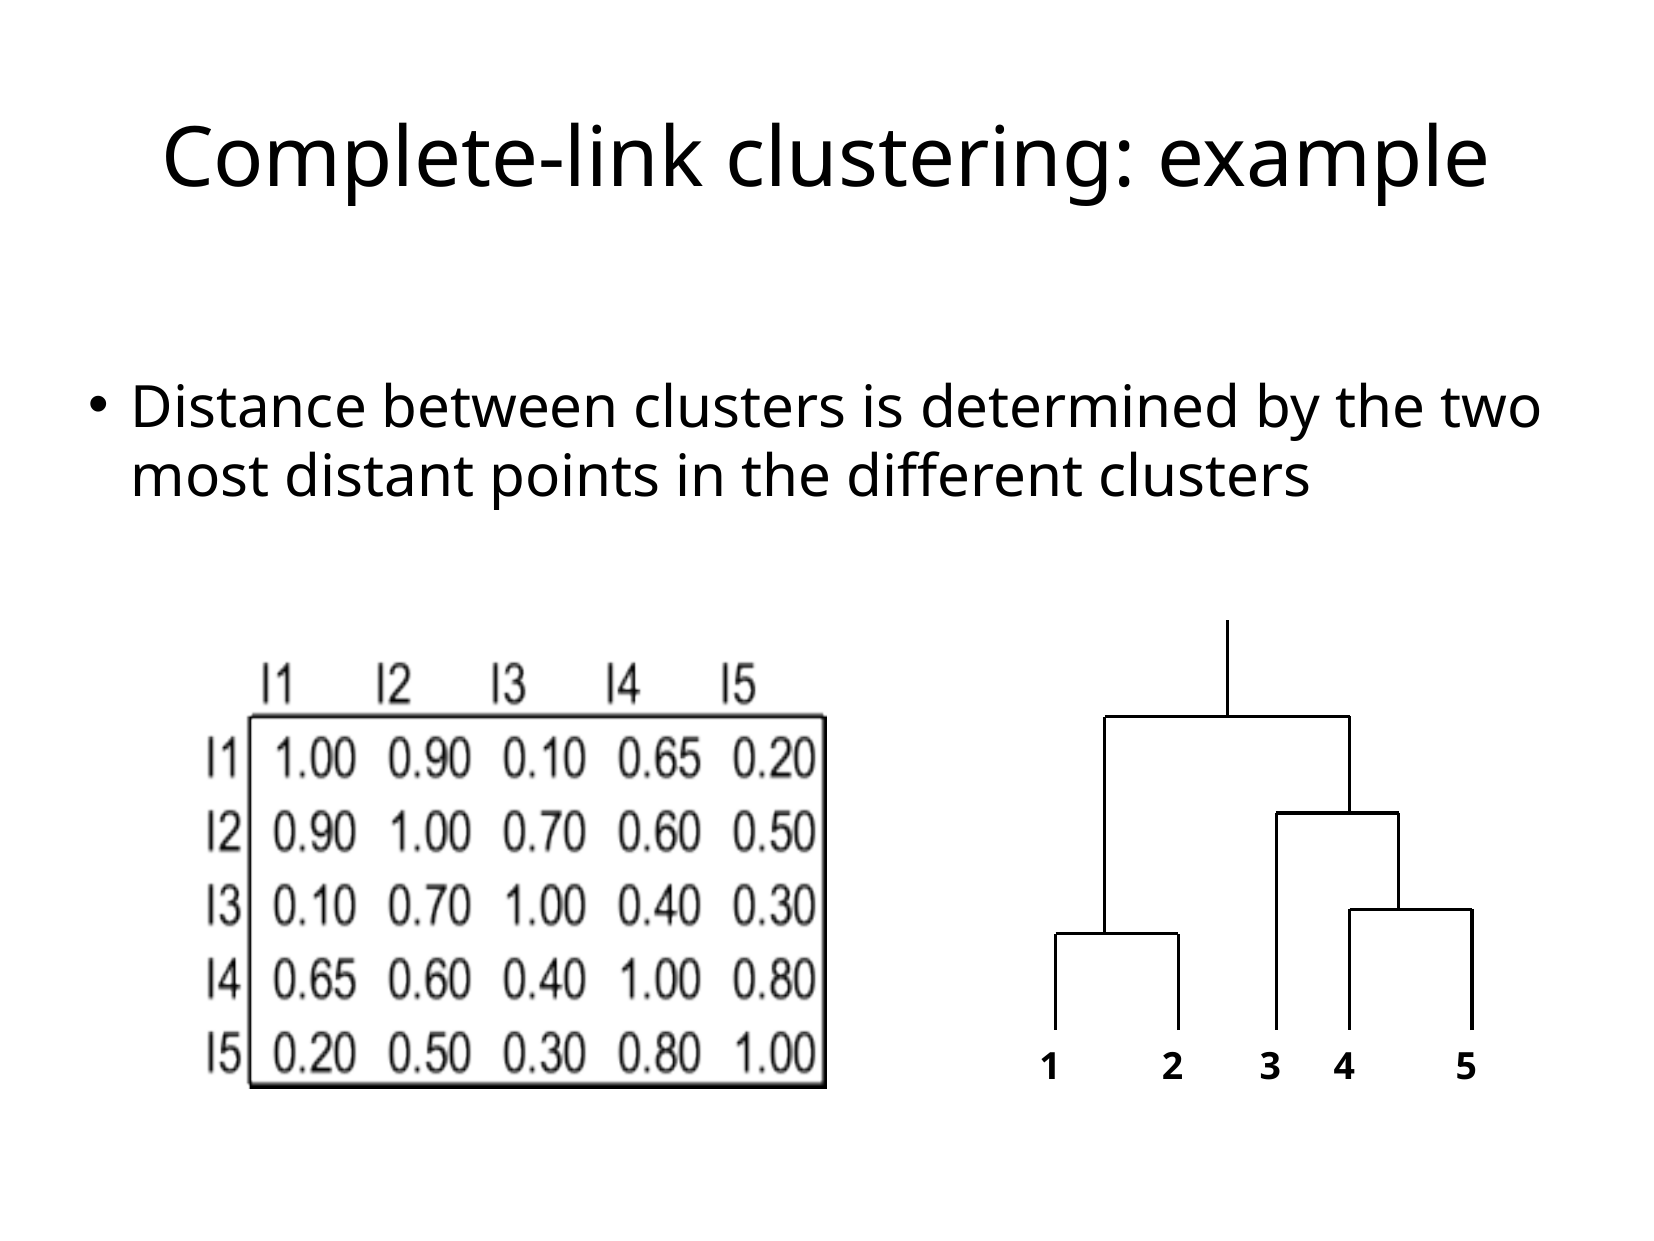

# Complete-link clustering: example
Distance between clusters is determined by the two most distant points in the different clusters
1
2
3
4
5